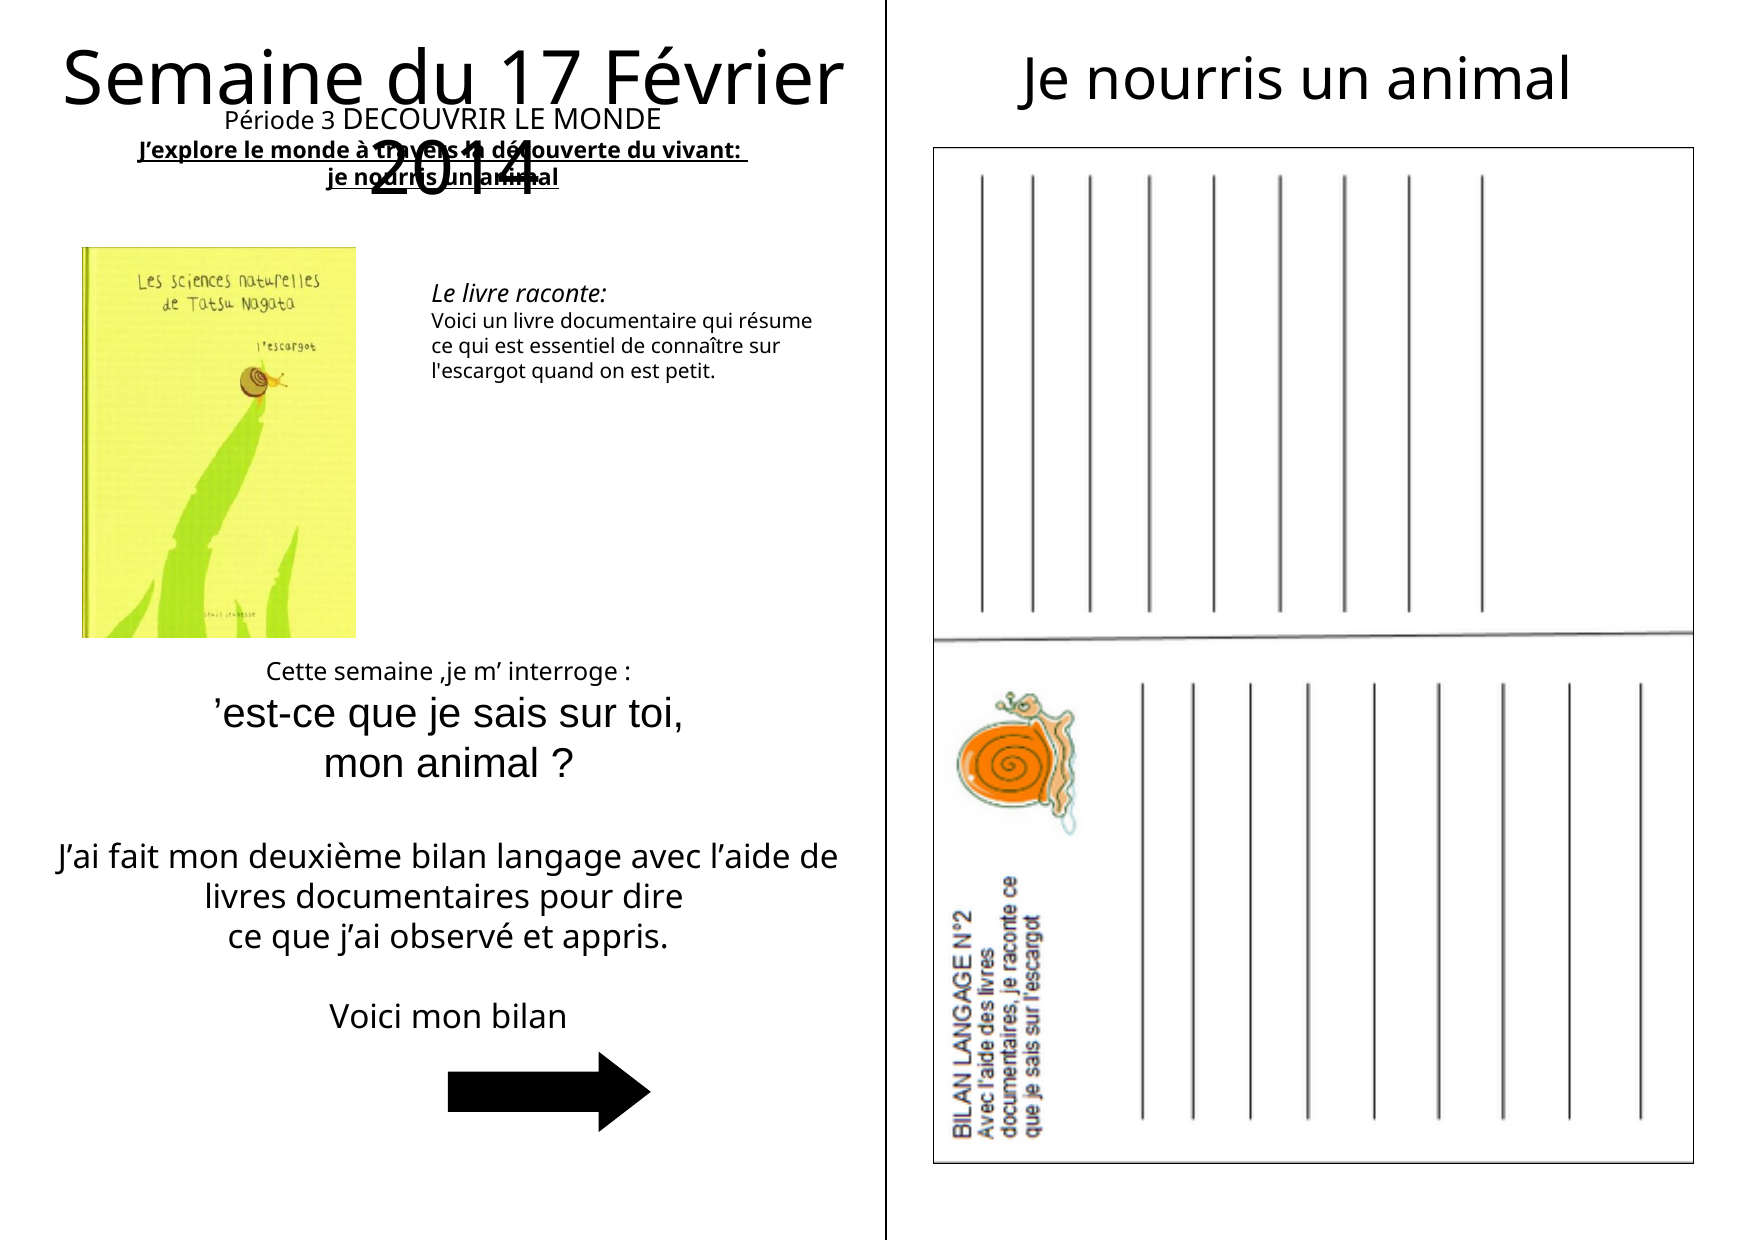

Semaine du 17 Février 2014
Je nourris un animal
Période 3 DECOUVRIR LE MONDE
J’explore le monde à travers la découverte du vivant:
je nourris un animal
Le livre raconte:
Voici un livre documentaire qui résume ce qui est essentiel de connaître sur l'escargot quand on est petit.
Cette semaine ,je m’ interroge :
’est-ce que je sais sur toi,
 mon animal ?
J’ai fait mon deuxième bilan langage avec l’aide de livres documentaires pour dire
ce que j’ai observé et appris.
Voici mon bilan